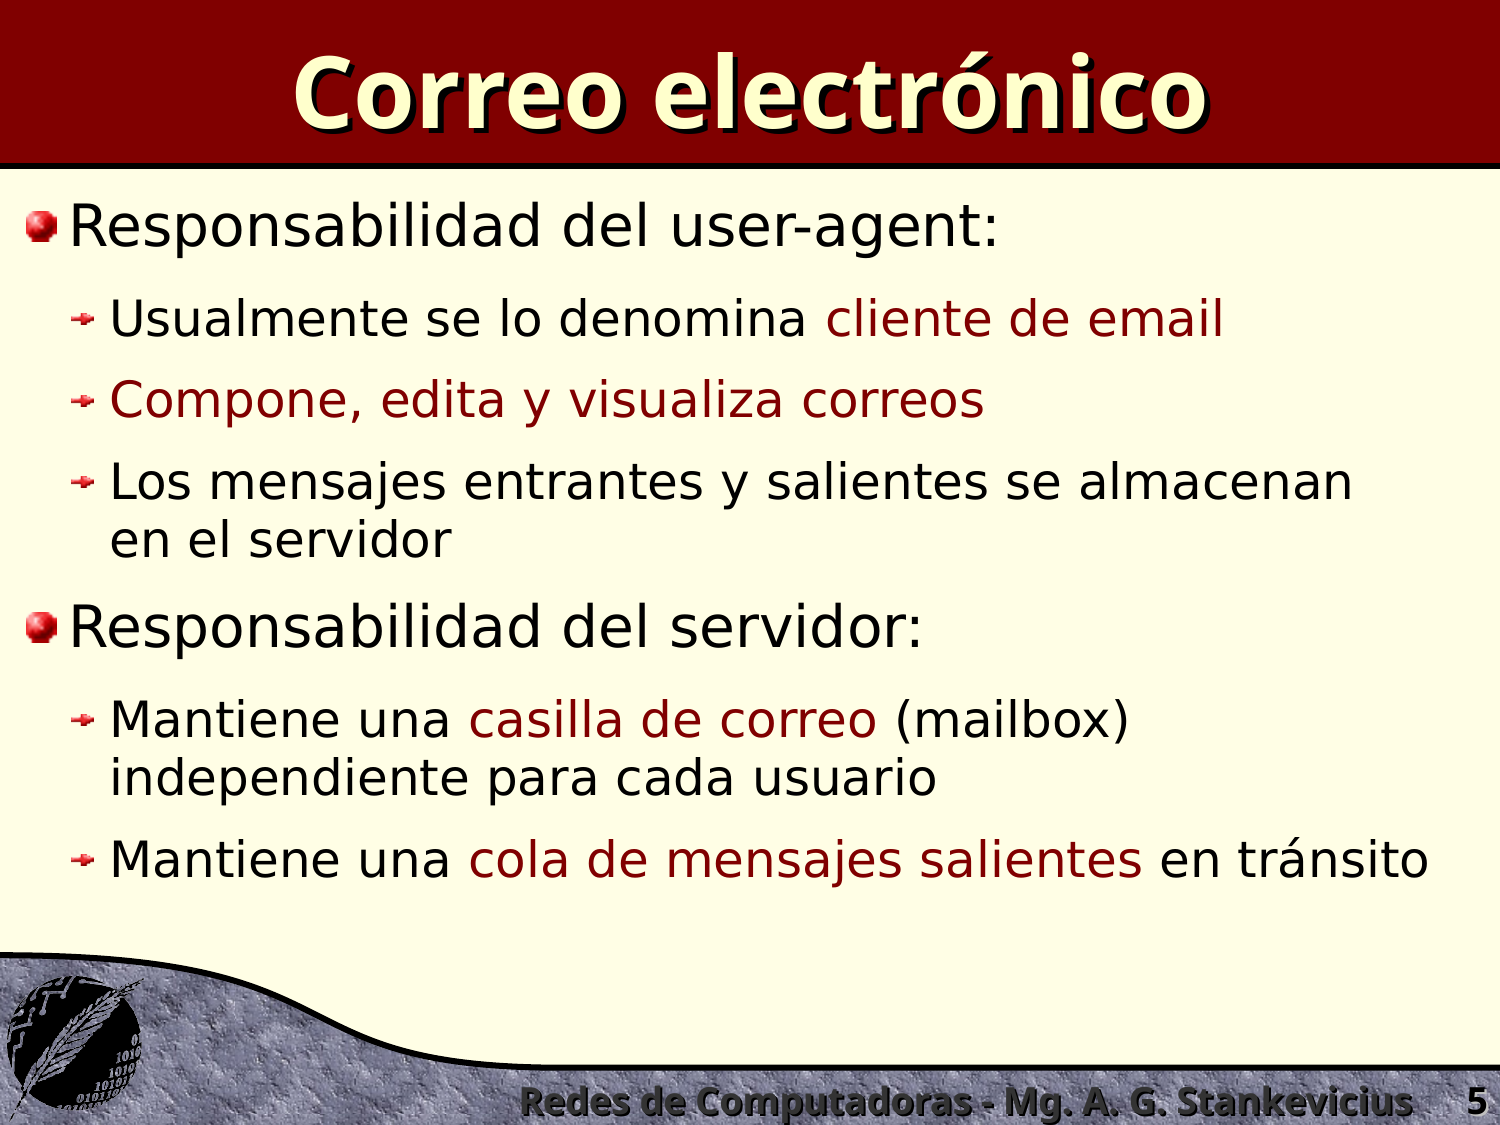

# Correo electrónico
Responsabilidad del user-agent:
Usualmente se lo denomina cliente de email
Compone, edita y visualiza correos
Los mensajes entrantes y salientes se almacenan
en el servidor
Responsabilidad del servidor:
Mantiene una casilla de correo (mailbox) independiente para cada usuario
Mantiene una cola de mensajes salientes en tránsito
5